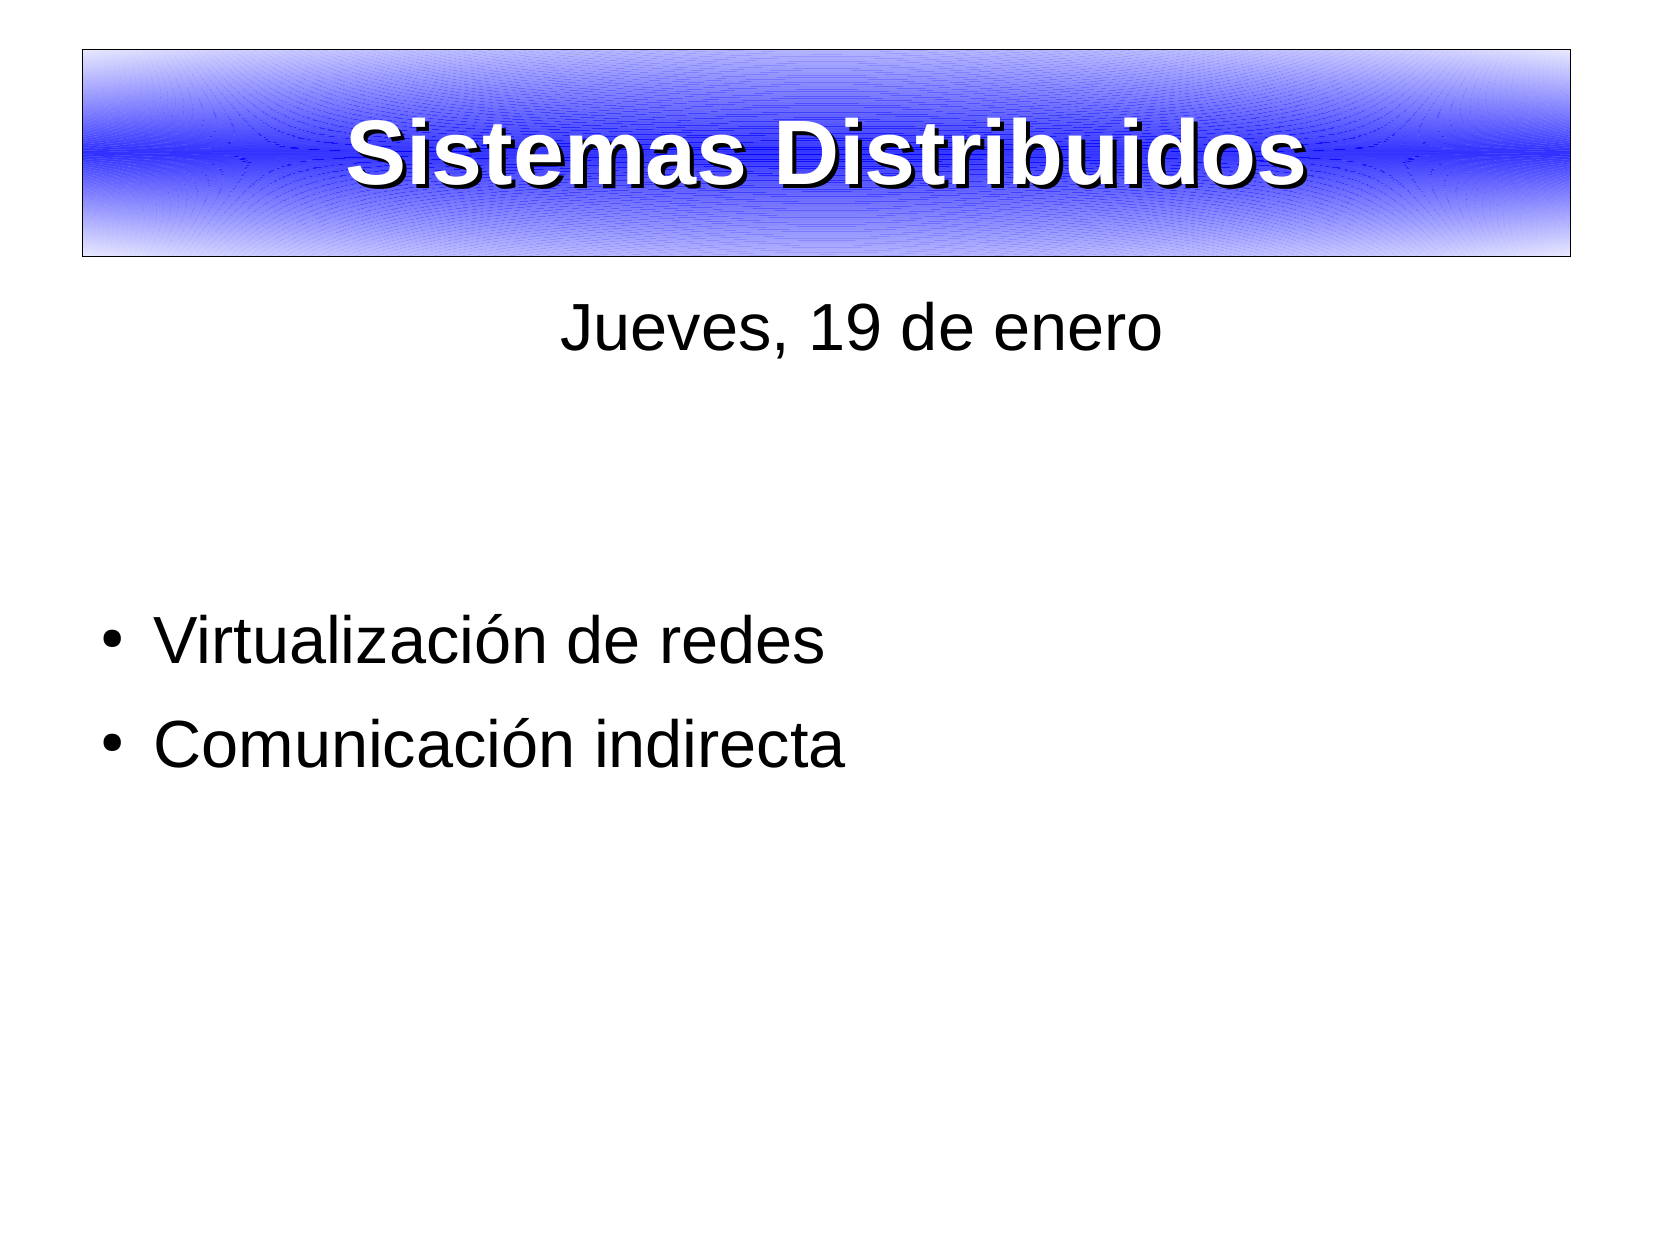

# Sistemas Distribuidos
Jueves, 19 de enero
Virtualización de redes
Comunicación indirecta